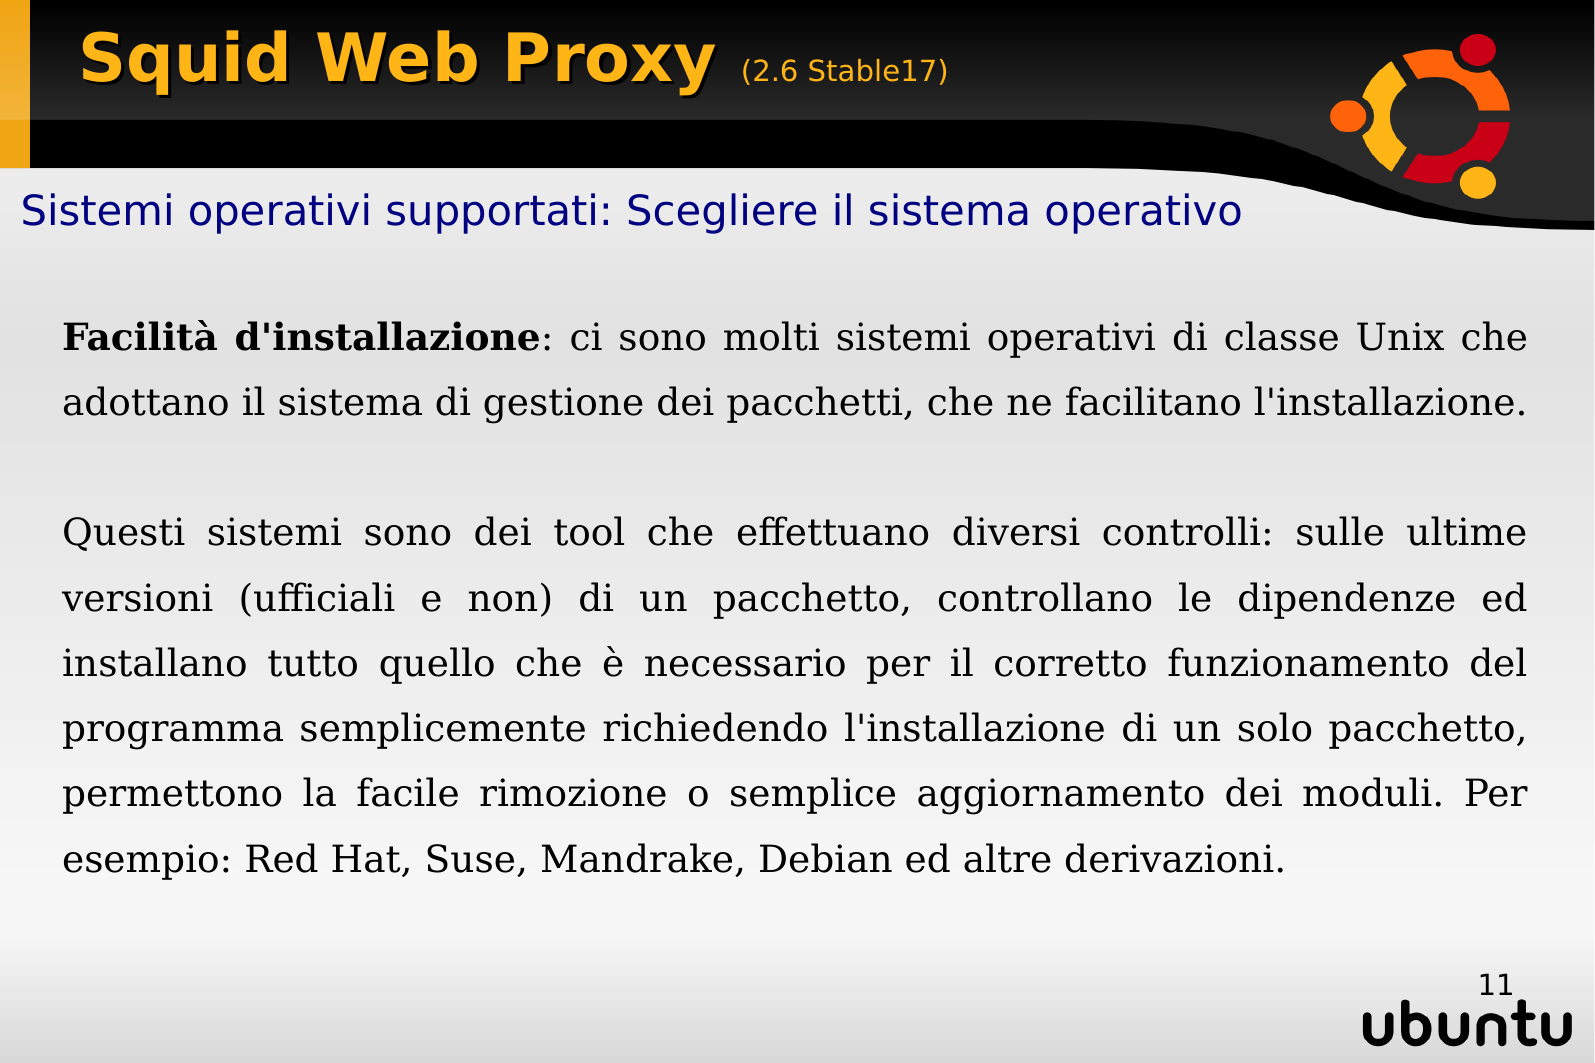

Squid Web Proxy (2.6 Stable17)
Sistemi operativi supportati: Scegliere il sistema operativo
Facilità d'installazione: ci sono molti sistemi operativi di classe Unix che adottano il sistema di gestione dei pacchetti, che ne facilitano l'installazione.
Questi sistemi sono dei tool che effettuano diversi controlli: sulle ultime versioni (ufficiali e non) di un pacchetto, controllano le dipendenze ed installano tutto quello che è necessario per il corretto funzionamento del programma semplicemente richiedendo l'installazione di un solo pacchetto, permettono la facile rimozione o semplice aggiornamento dei moduli. Per esempio: Red Hat, Suse, Mandrake, Debian ed altre derivazioni.
11